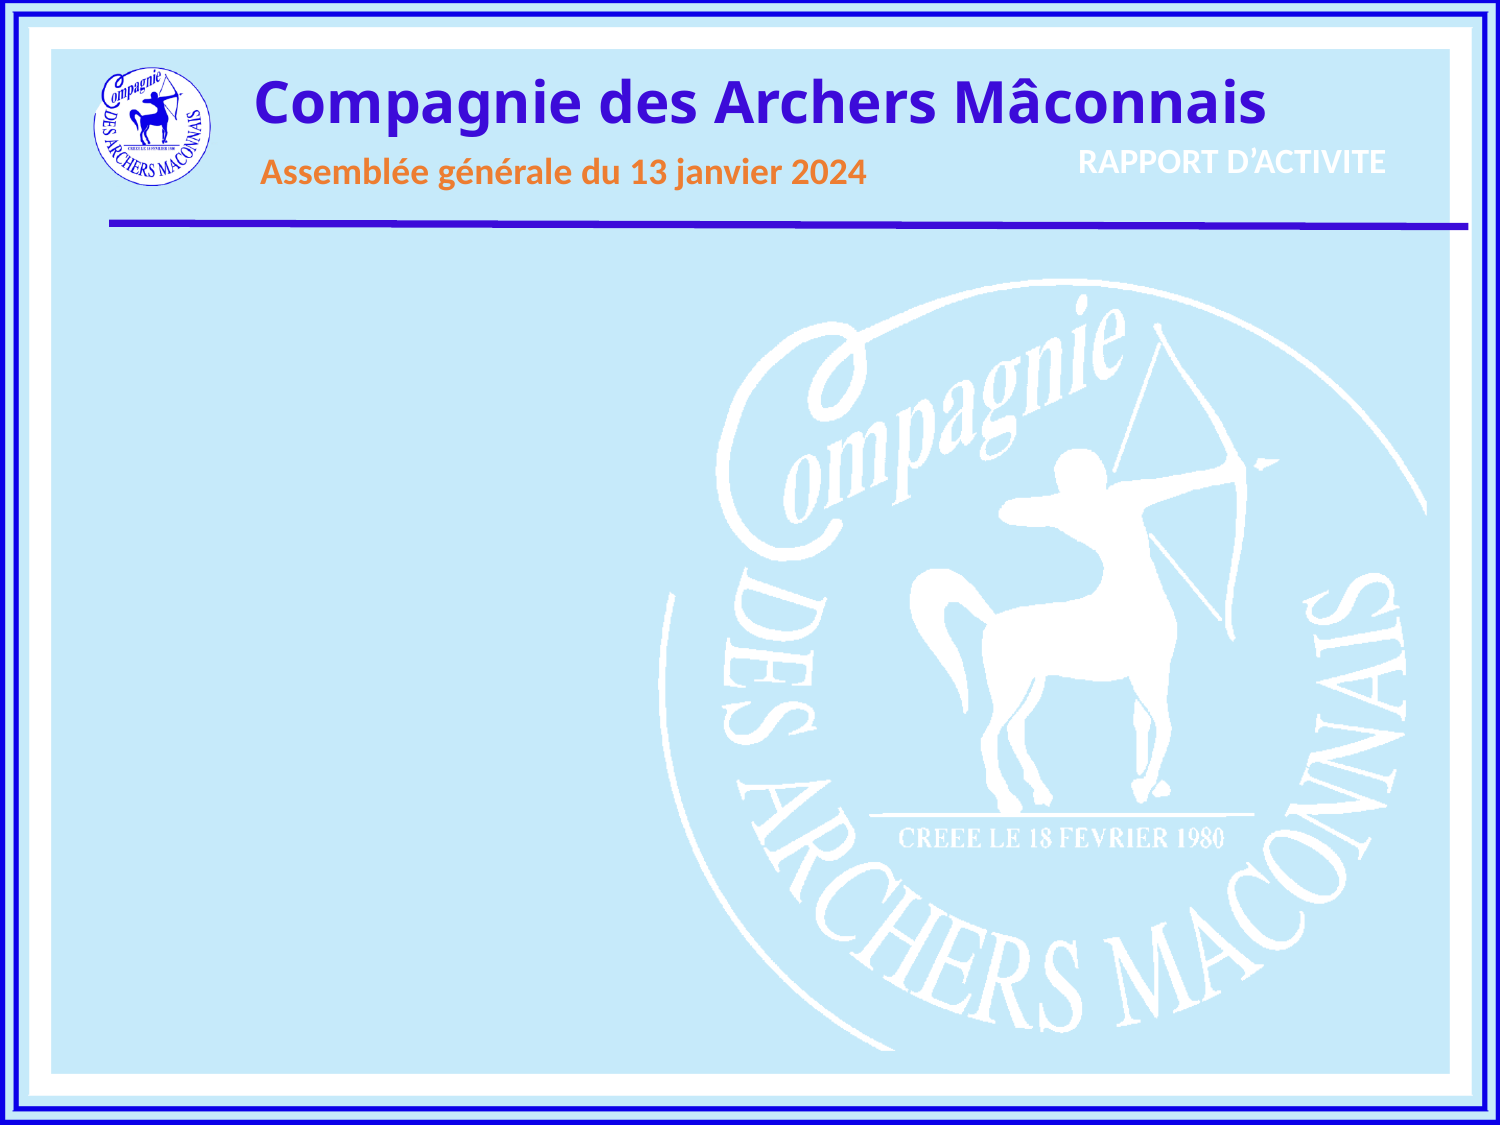

# Compagnie des Archers Mâconnais
RAPPORT D’ACTIVITE
 Assemblée générale du 13 janvier 2024